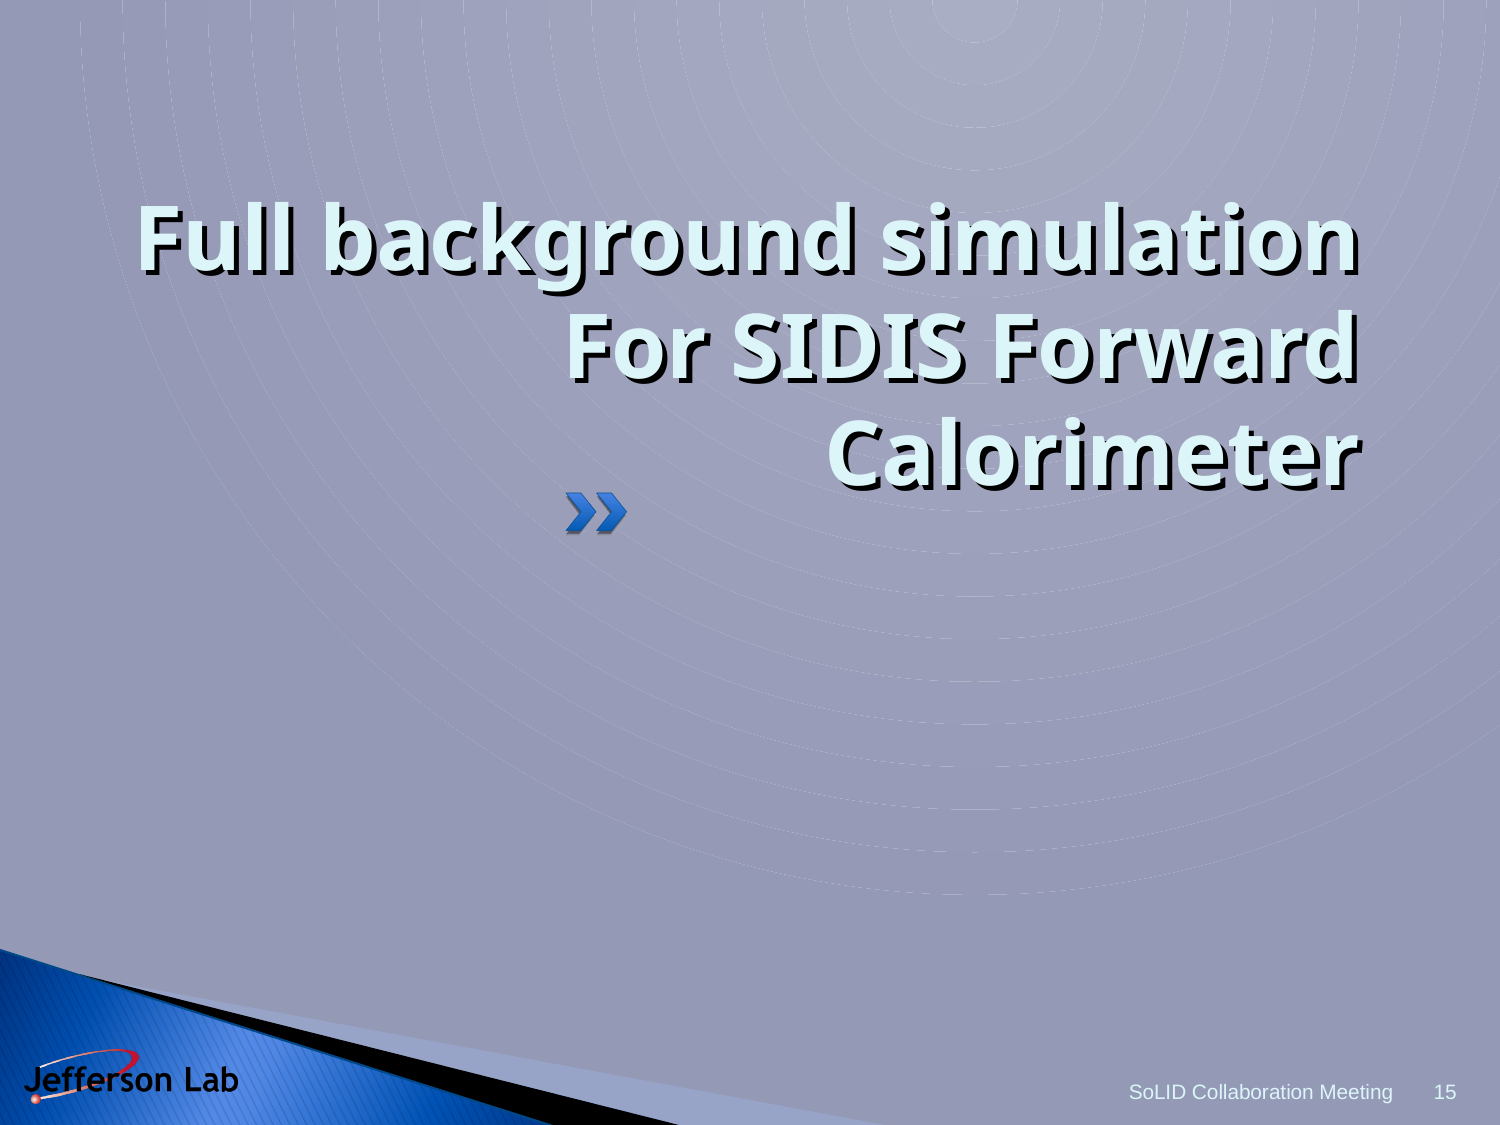

# Full background simulation For SIDIS Forward Calorimeter
SoLID Collaboration Meeting
15